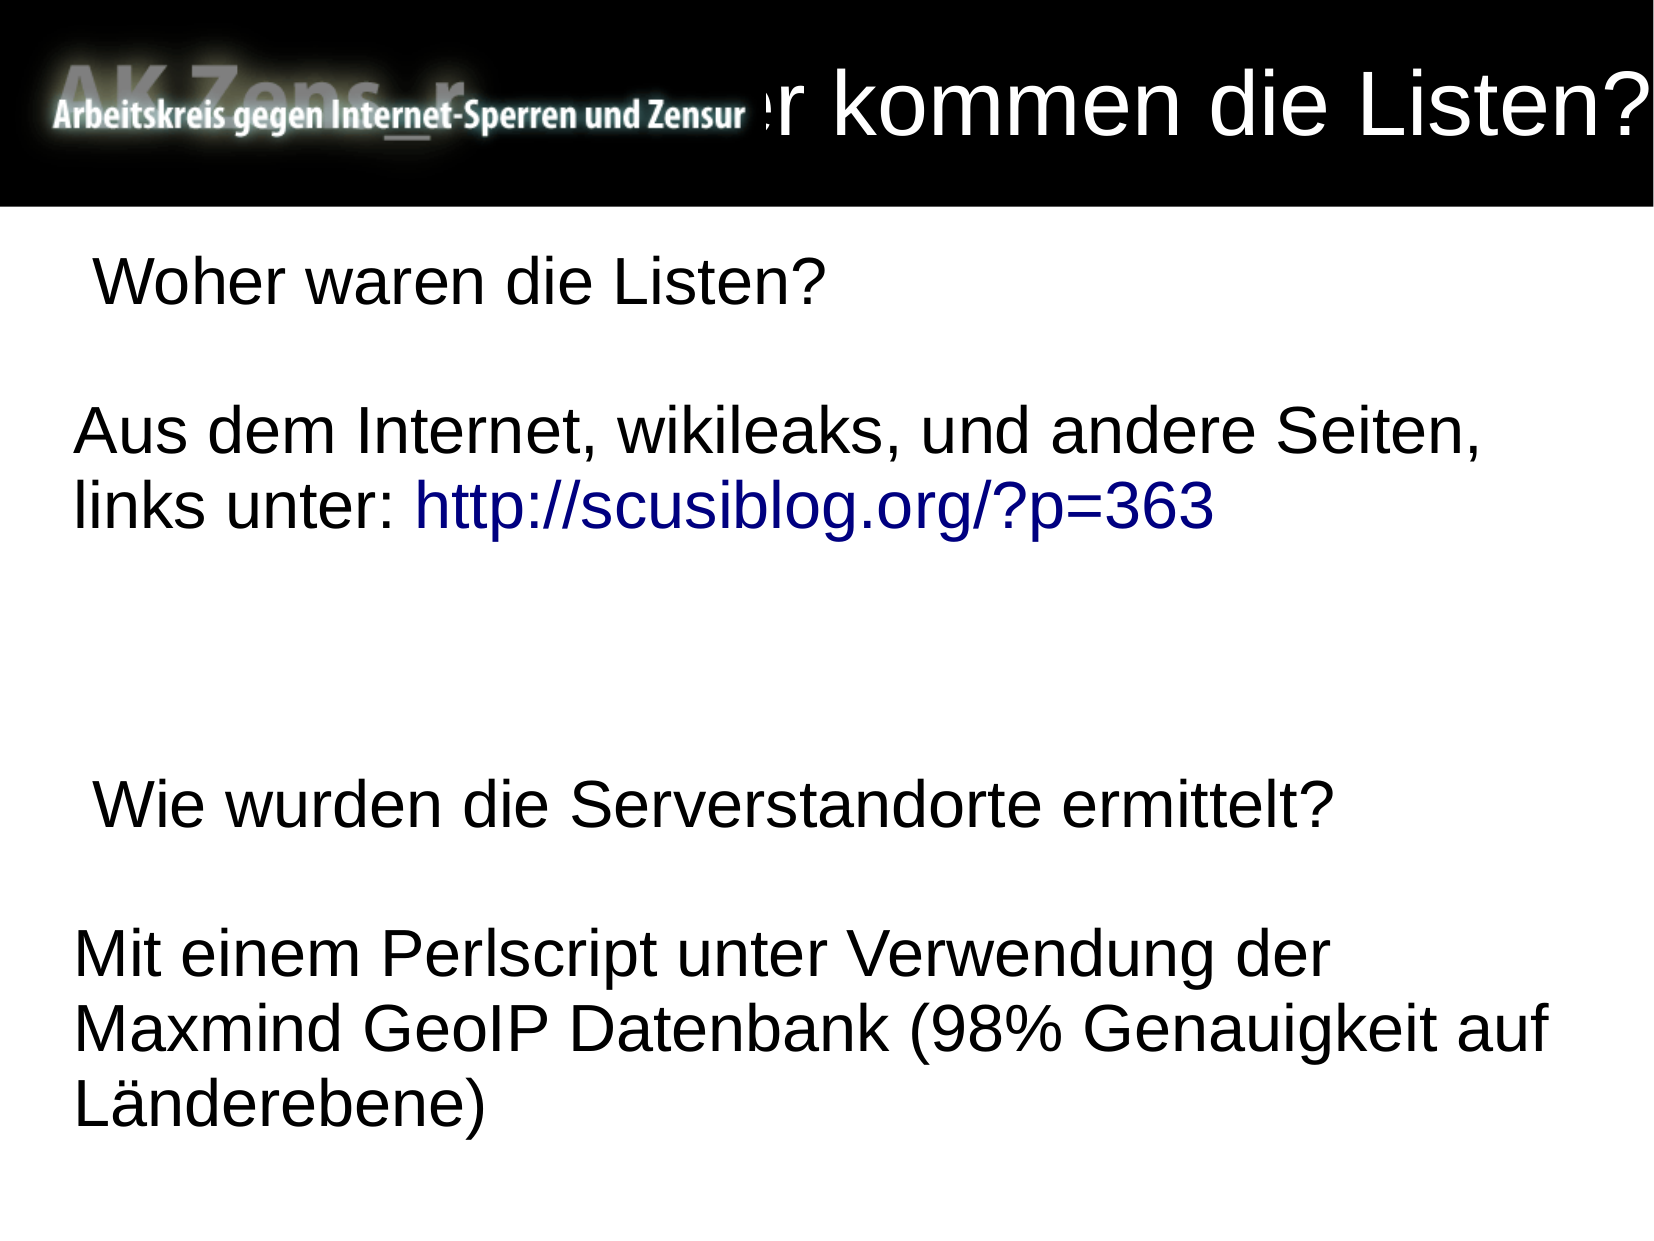

# Woher kommen die Listen?
 Woher waren die Listen?
Aus dem Internet, wikileaks, und andere Seiten, links unter: http://scusiblog.org/?p=363
 Wie wurden die Serverstandorte ermittelt?
Mit einem Perlscript unter Verwendung der Maxmind GeoIP Datenbank (98% Genauigkeit auf Länderebene)